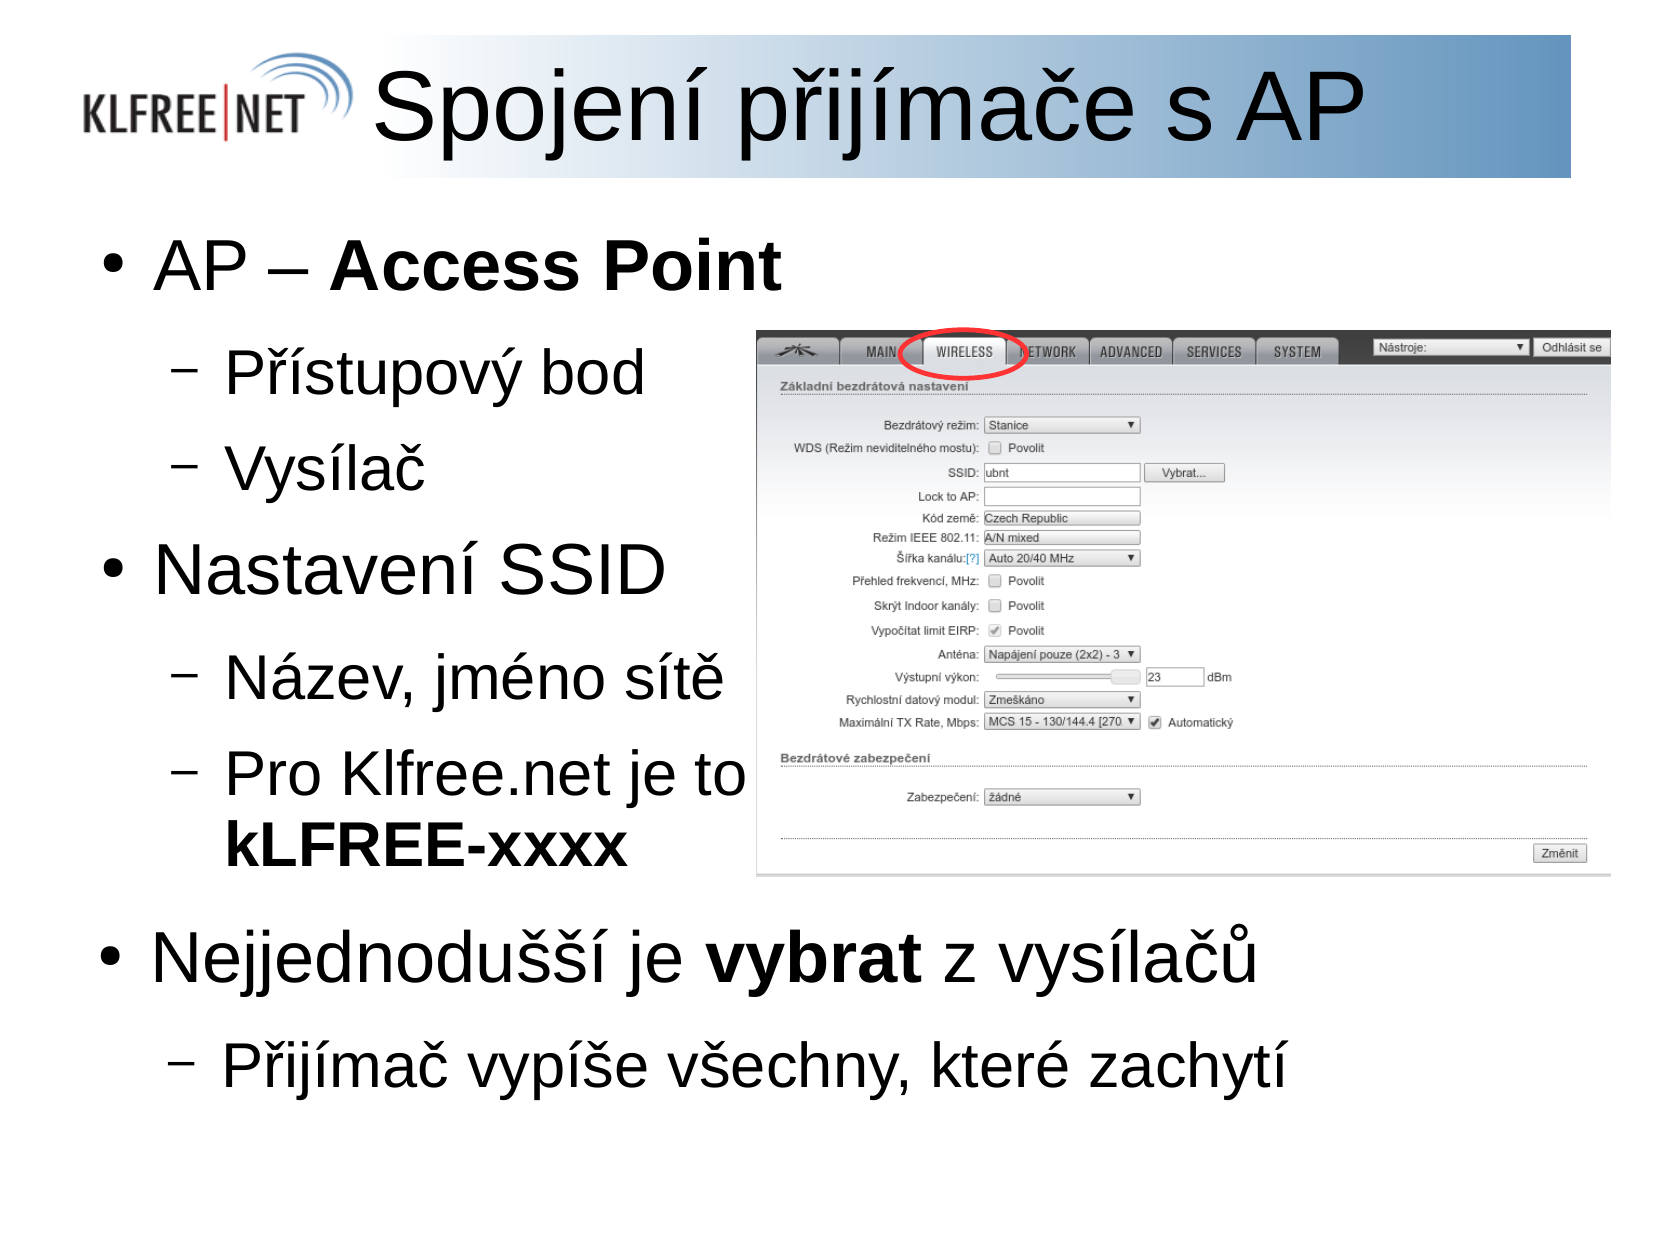

# Spojení přijímače s AP
AP – Access Point
Přístupový bod
Vysílač
Nastavení SSID
Název, jméno sítě
Pro Klfree.net je to kLFREE-xxxx
Nejjednodušší je vybrat z vysílačů
Přijímač vypíše všechny, které zachytí